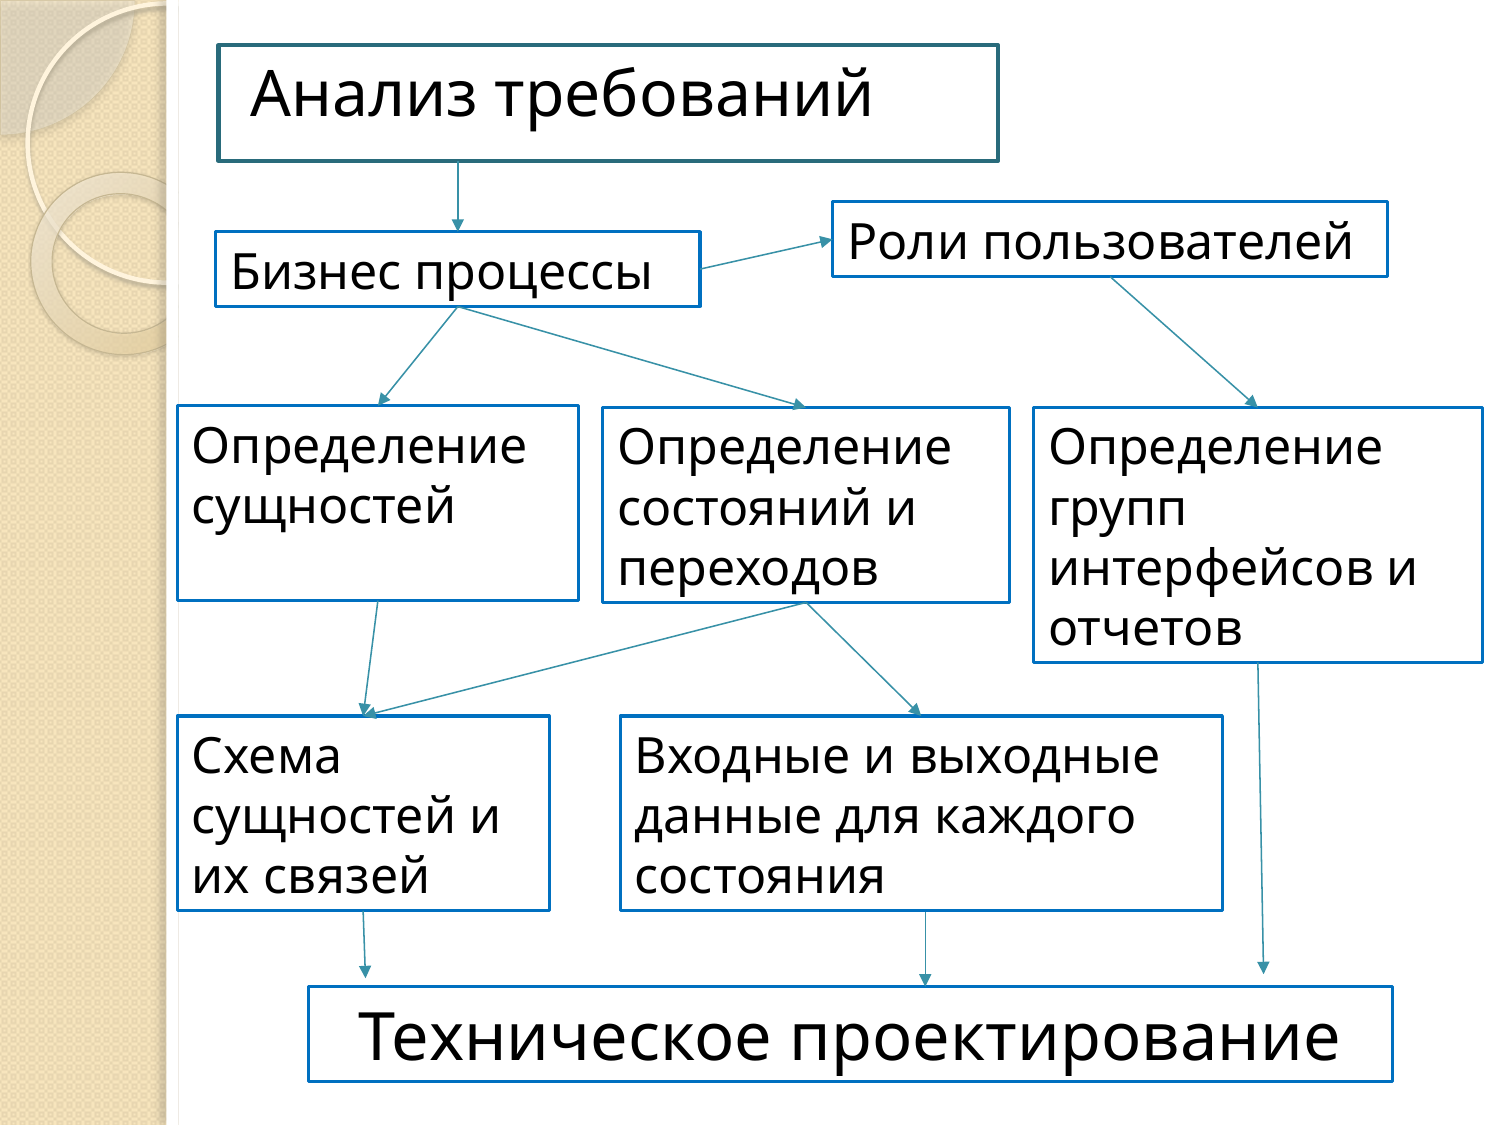

# Анализ требований
Роли пользователей
Бизнес процессы
Определение сущностей
Определение состояний и переходов
Определение групп интерфейсов и отчетов
Схема сущностей и их связей
Входные и выходные данные для каждого состояния
Техническое проектирование